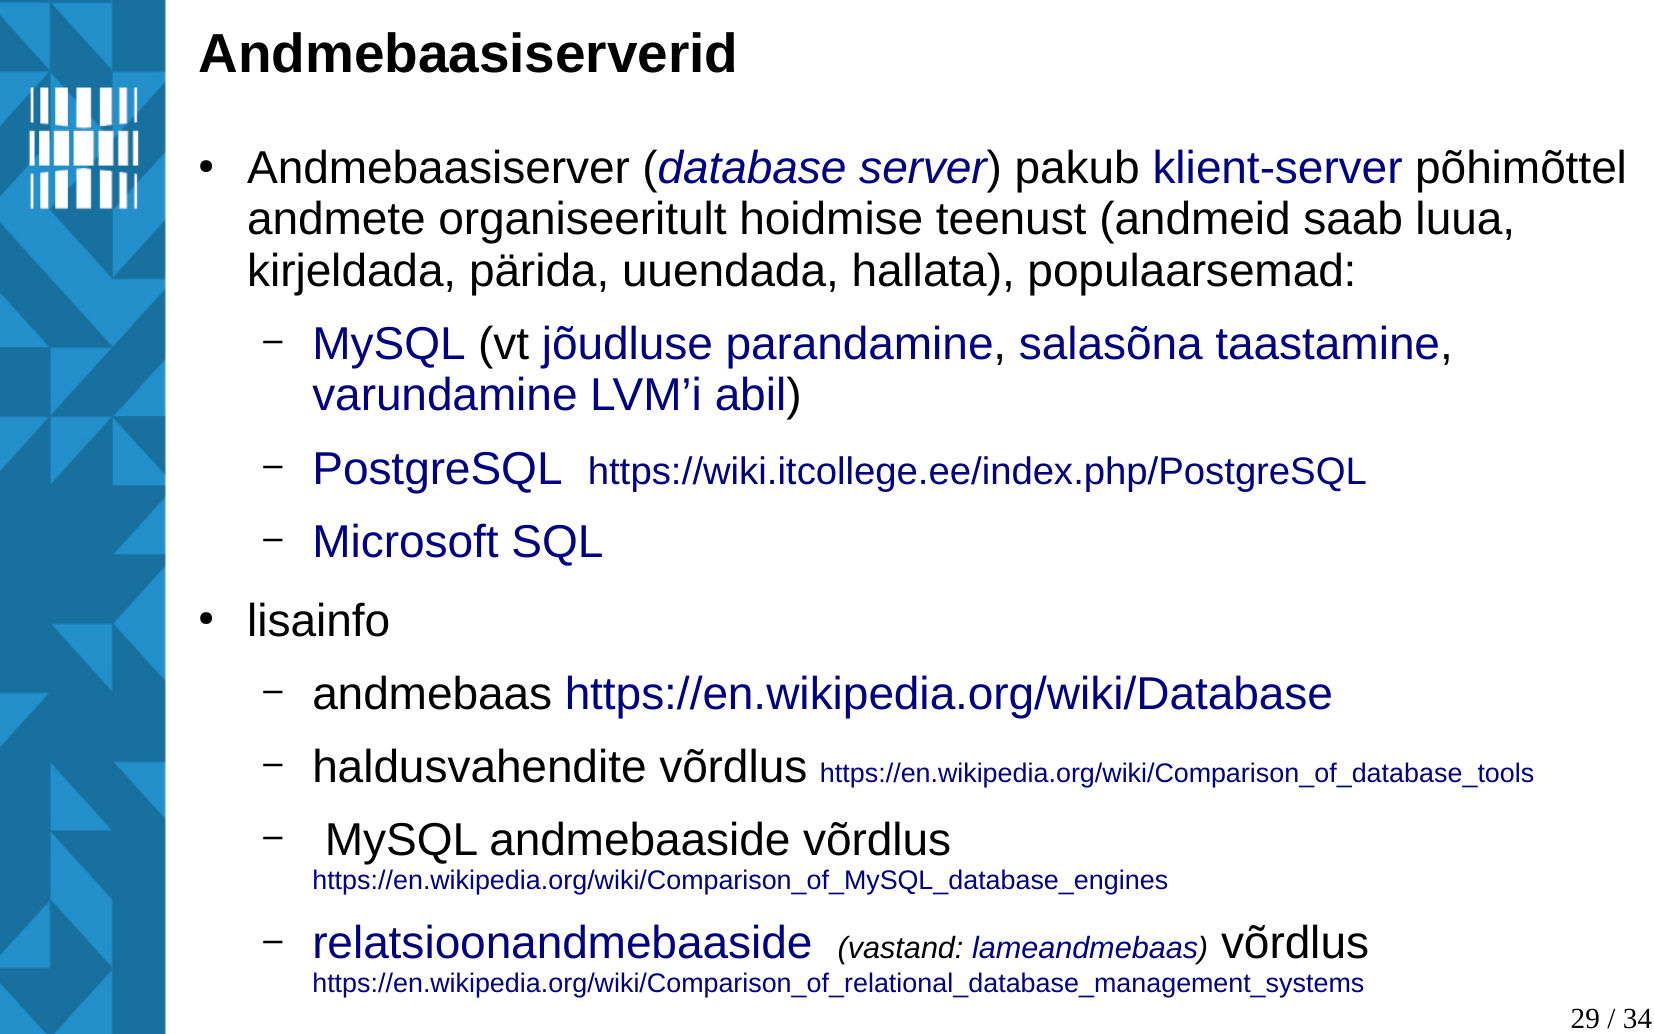

# Andmebaasiserverid
Andmebaasiserver (database server) pakub klient-server põhimõttel andmete organiseeritult hoidmise teenust (andmeid saab luua, kirjeldada, pärida, uuendada, hallata), populaarsemad:
MySQL (vt jõudluse parandamine, salasõna taastamine, varundamine LVM’i abil)
PostgreSQL https://wiki.itcollege.ee/index.php/PostgreSQL
Microsoft SQL
lisainfo
andmebaas https://en.wikipedia.org/wiki/Database
haldusvahendite võrdlus https://en.wikipedia.org/wiki/Comparison_of_database_tools
 MySQL andmebaaside võrdlus https://en.wikipedia.org/wiki/Comparison_of_MySQL_database_engines
relatsioonandmebaaside (vastand: lameandmebaas) võrdlus https://en.wikipedia.org/wiki/Comparison_of_relational_database_management_systems
29